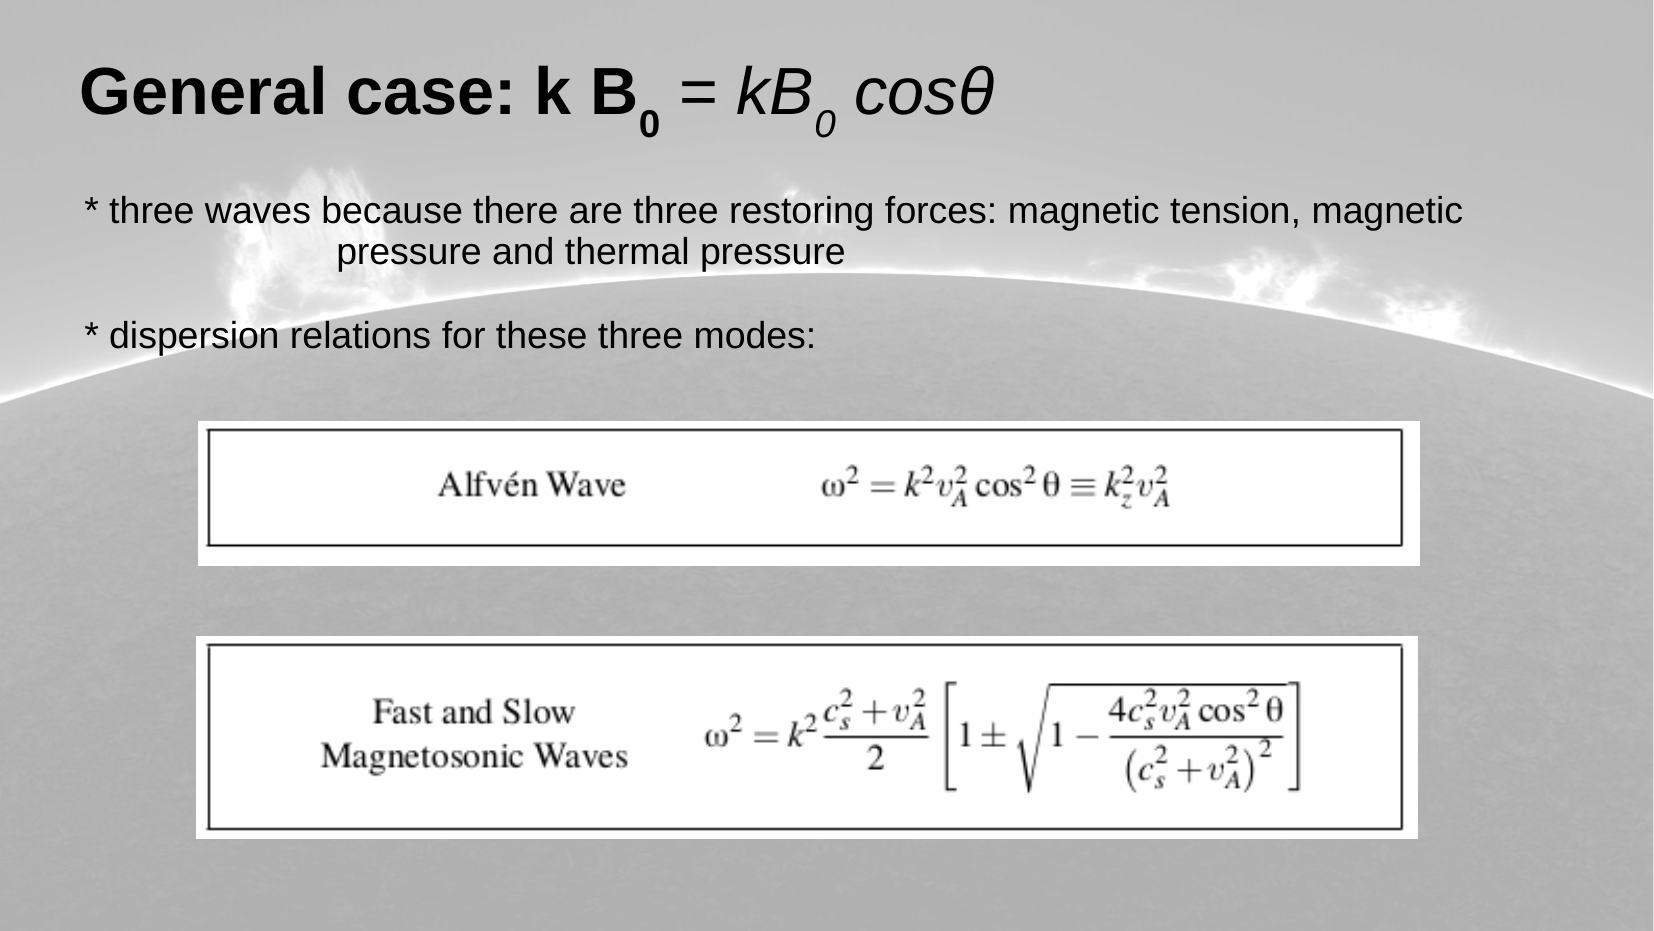

General case: k B0 = kB0 cosθ
* three waves because there are three restoring forces: magnetic tension, magnetic
 pressure and thermal pressure
* dispersion relations for these three modes: